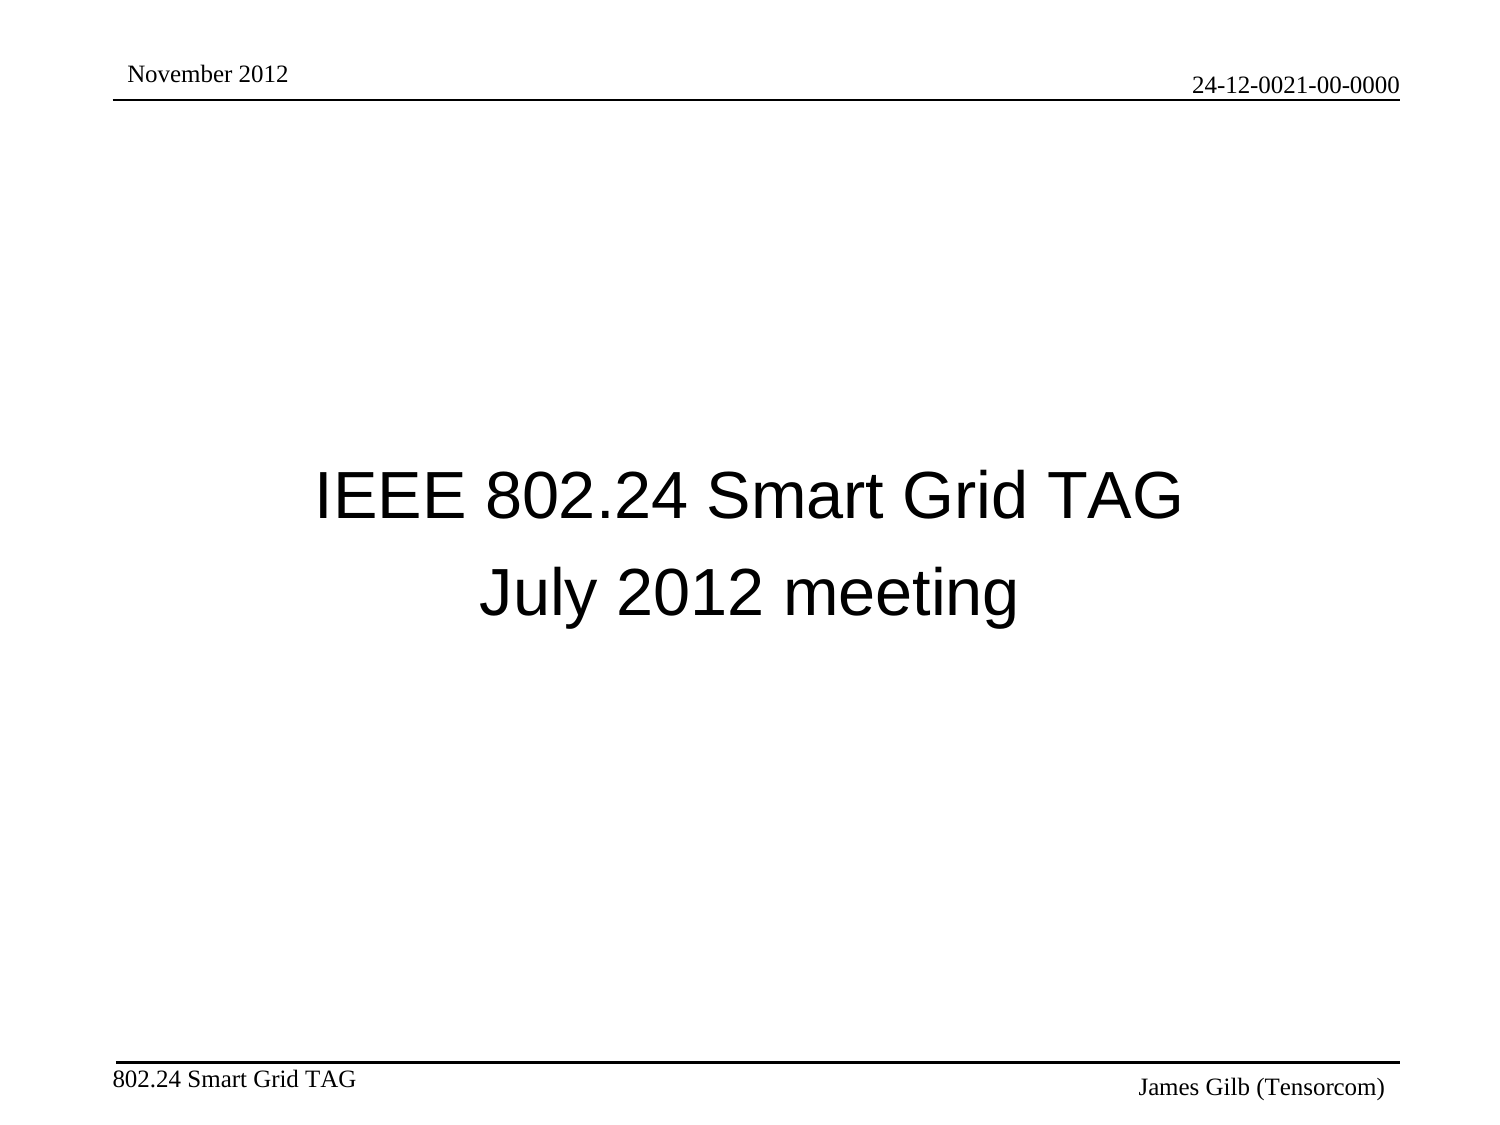

# IEEE 802.24 Smart Grid TAG
July 2012 meeting